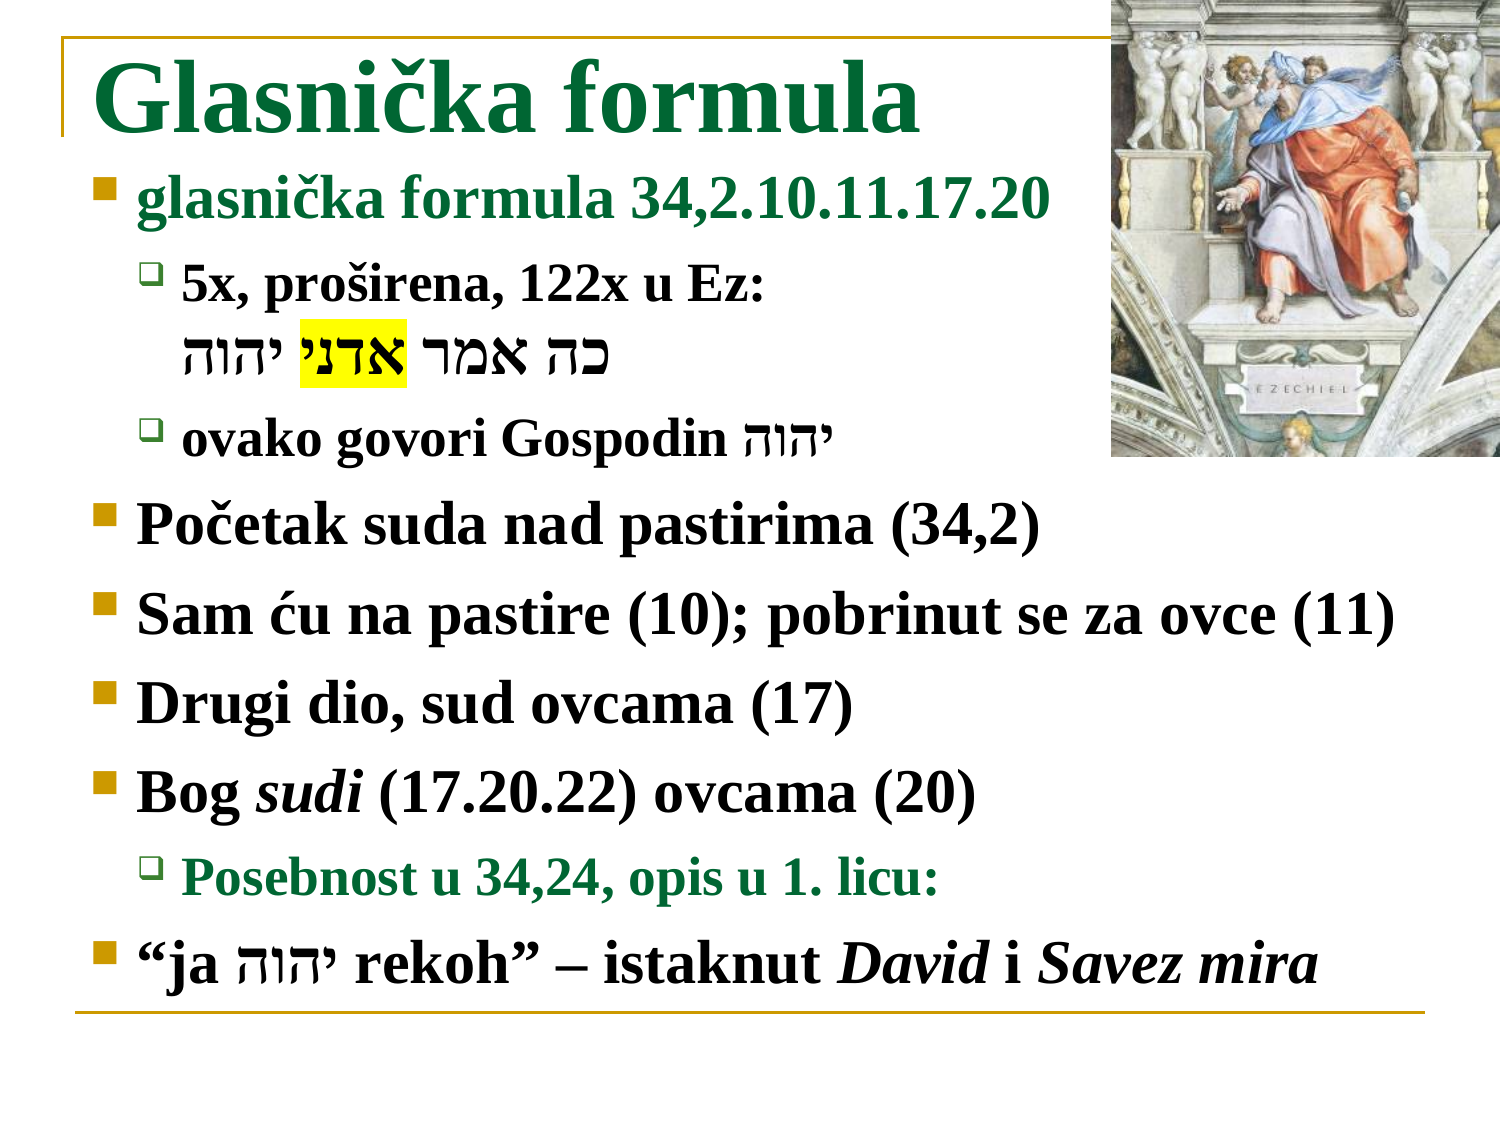

# Glasnička formula
glasnička formula 34,2.10.11.17.20
5x, proširena, 122x u Ez:
כה אמר אדני יהוה
ovako govori Gospodin יהוה
Početak suda nad pastirima (34,2)
Sam ću na pastire (10); pobrinut se za ovce (11)
Drugi dio, sud ovcama (17)
Bog sudi (17.20.22) ovcama (20)
Posebnost u 34,24, opis u 1. licu:
“ja יהוה rekoh” – istaknut David i Savez mira